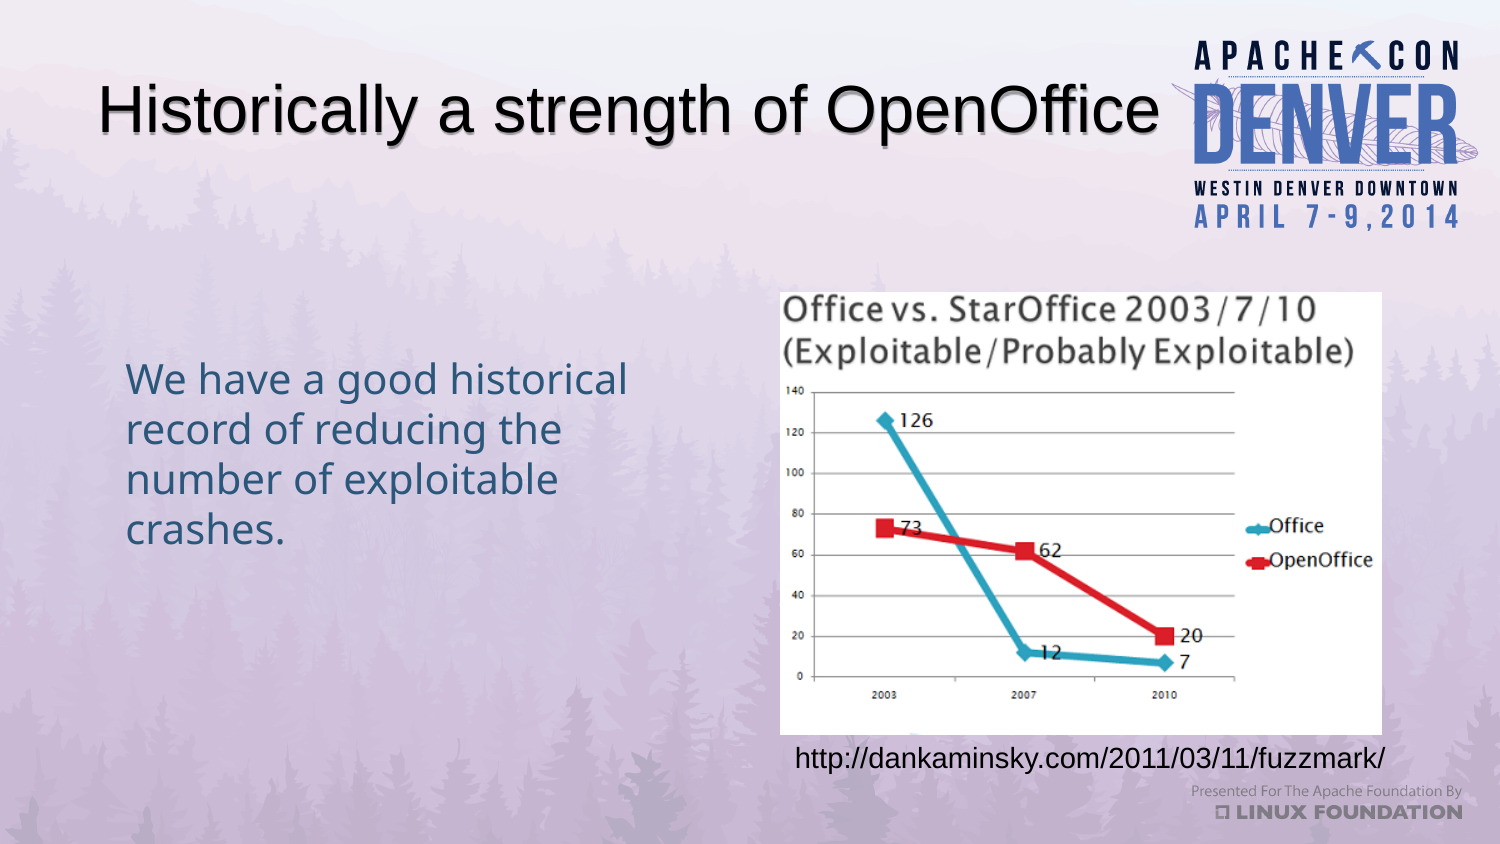

# Historically a strength of OpenOffice
We have a good historical record of reducing the number of exploitable crashes.
http://dankaminsky.com/2011/03/11/fuzzmark/